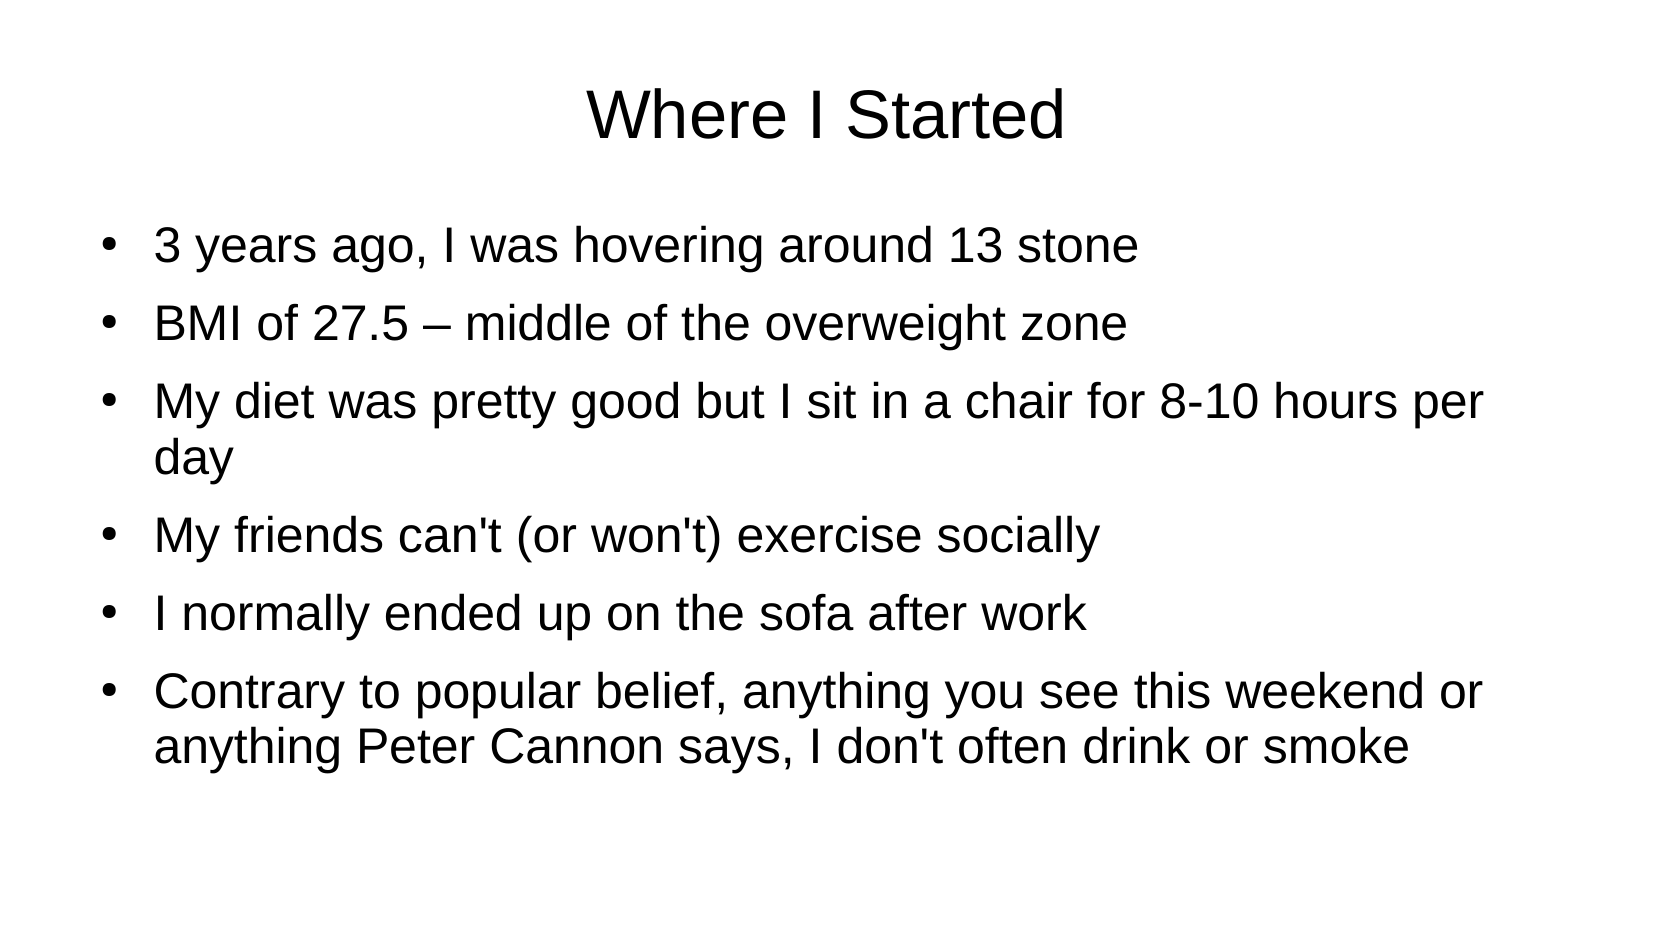

# Where I Started
3 years ago, I was hovering around 13 stone
BMI of 27.5 – middle of the overweight zone
My diet was pretty good but I sit in a chair for 8-10 hours per day
My friends can't (or won't) exercise socially
I normally ended up on the sofa after work
Contrary to popular belief, anything you see this weekend or anything Peter Cannon says, I don't often drink or smoke